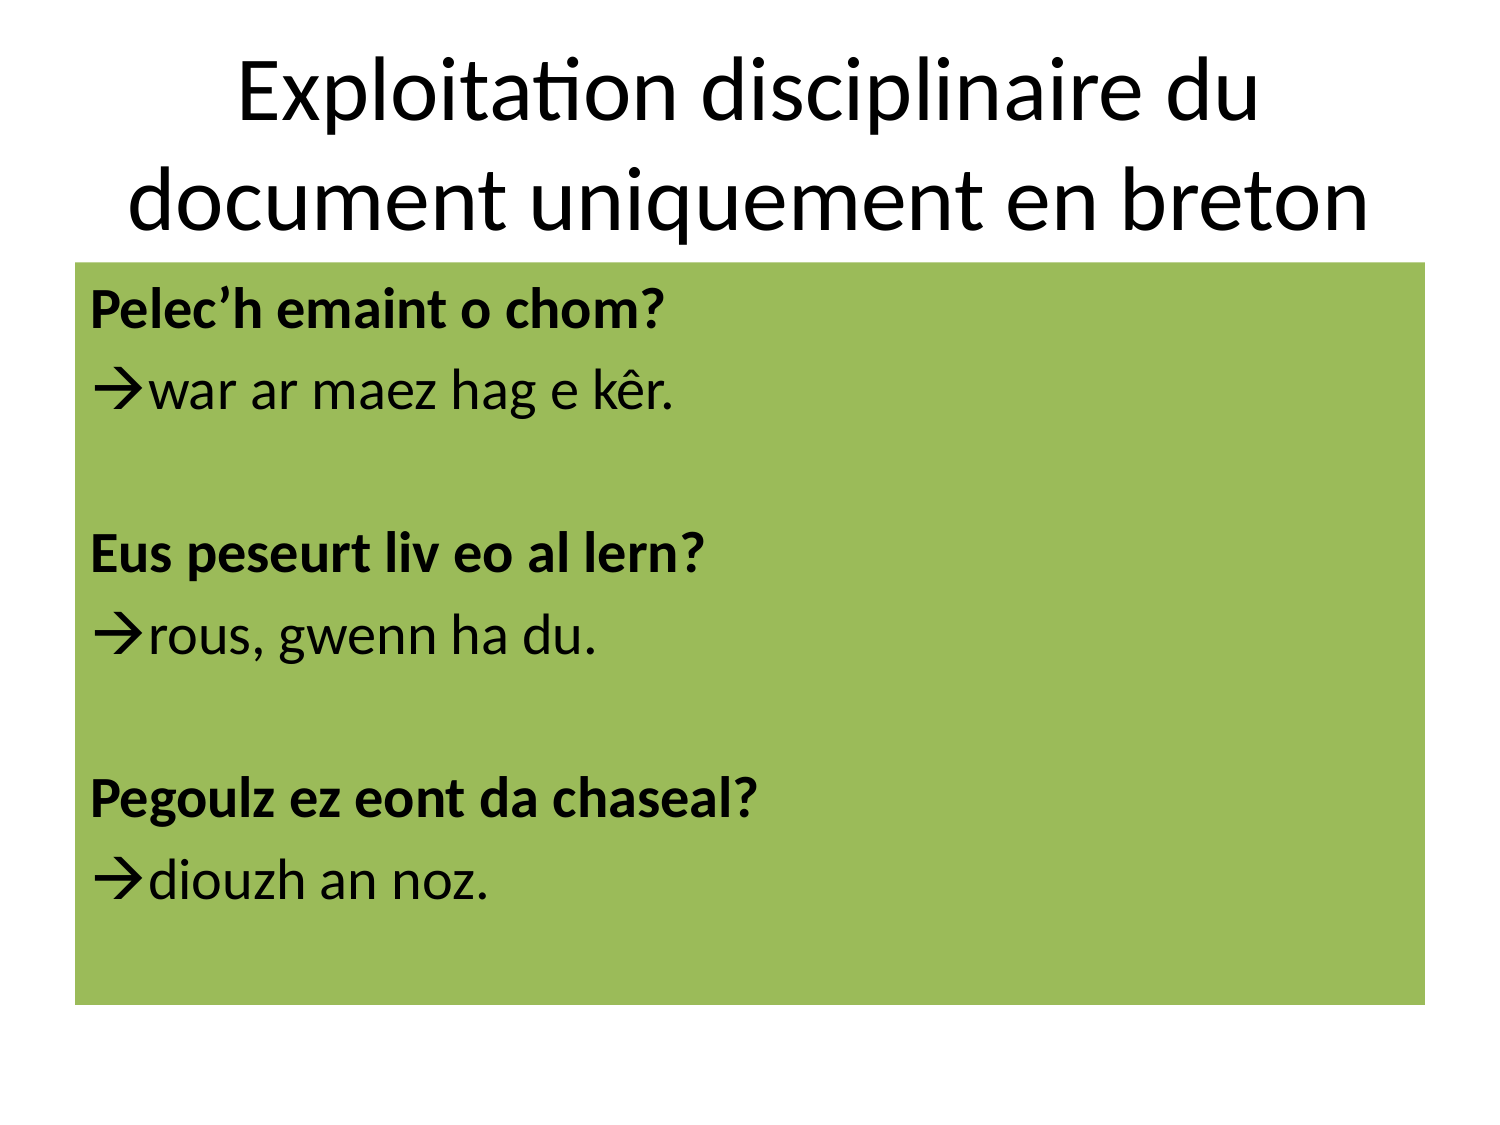

# Exploitation disciplinaire du document uniquement en breton
Pelec’h emaint o chom?
war ar maez hag e kêr.
Eus peseurt liv eo al lern?
rous, gwenn ha du.
Pegoulz ez eont da chaseal?
diouzh an noz.